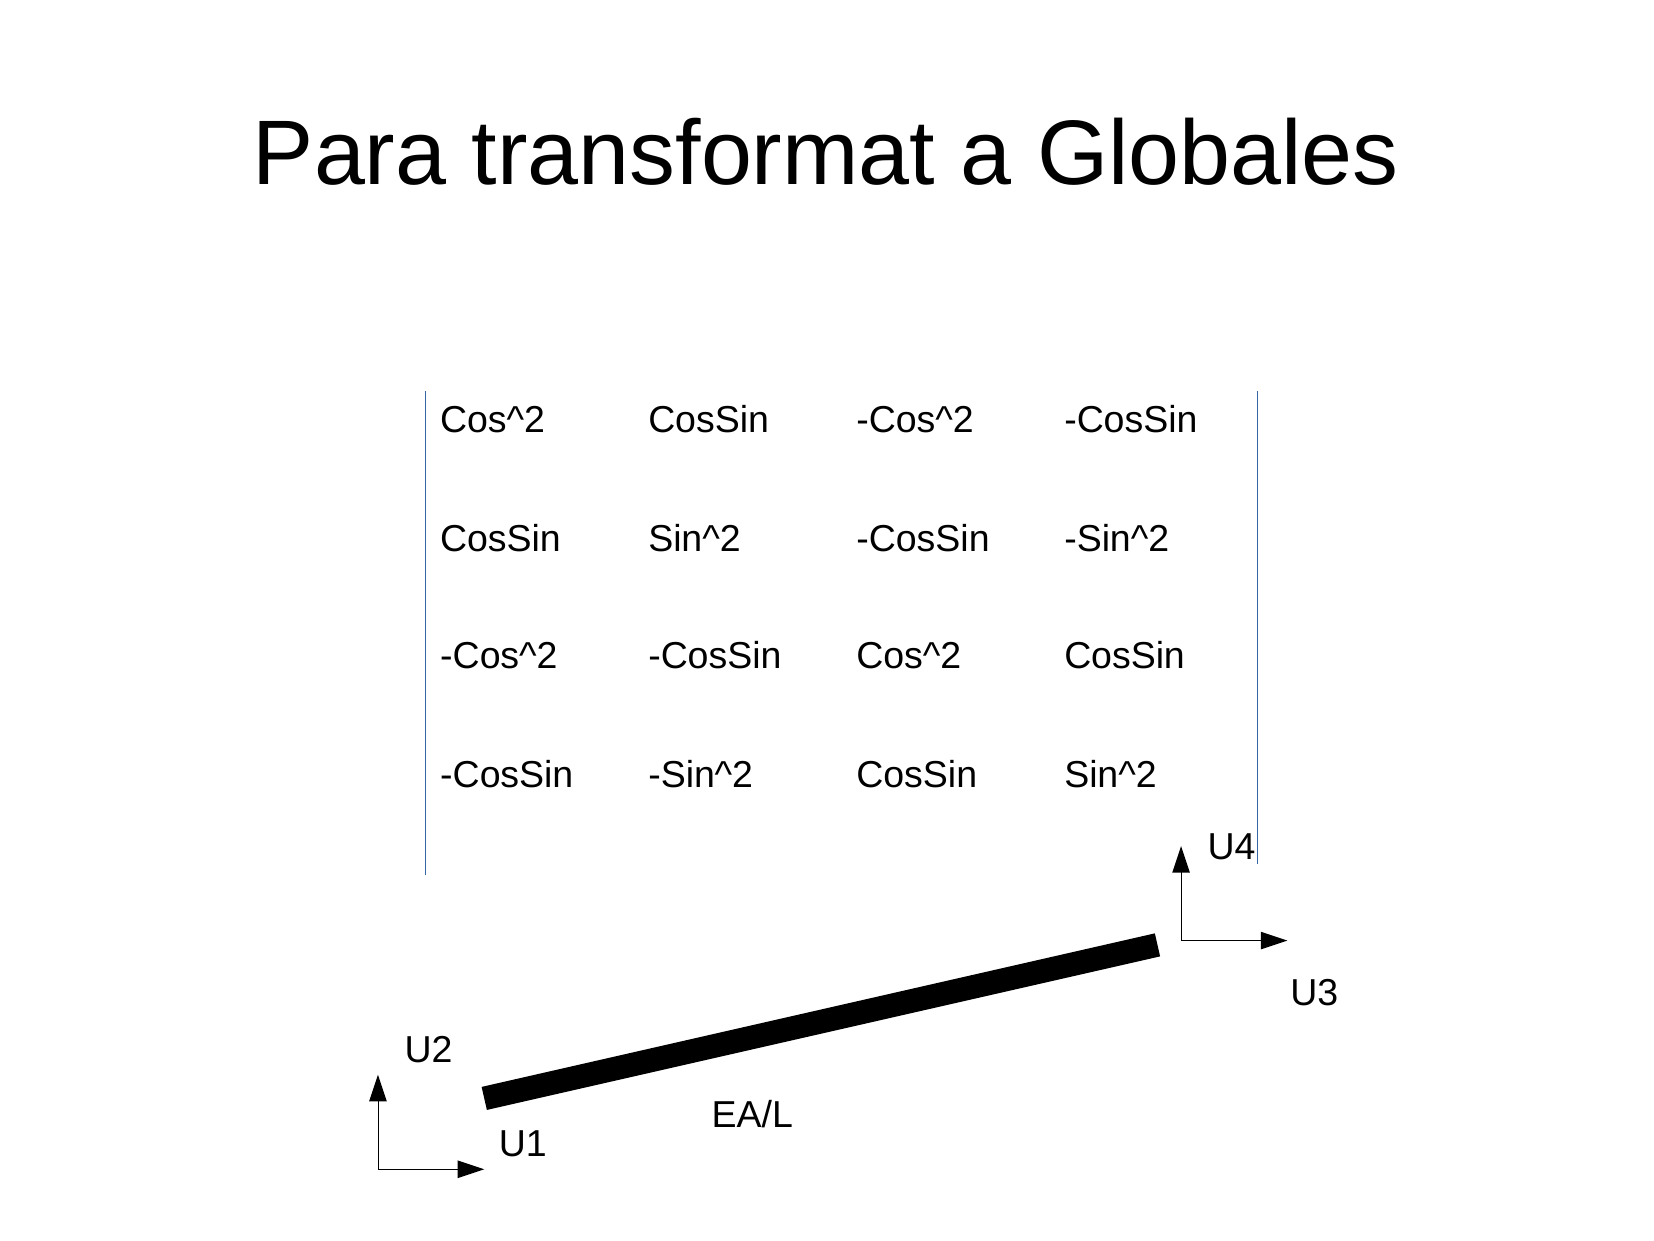

# Para transformat a Globales
| |
| --- |
| |
| |
| |
| Cos^2 | CosSin | -Cos^2 | -CosSin |
| --- | --- | --- | --- |
| CosSin | Sin^2 | -CosSin | -Sin^2 |
| -Cos^2 | -CosSin | Cos^2 | CosSin |
| -CosSin | -Sin^2 | CosSin | Sin^2 |
U4
U3
U2
EA/L
U1